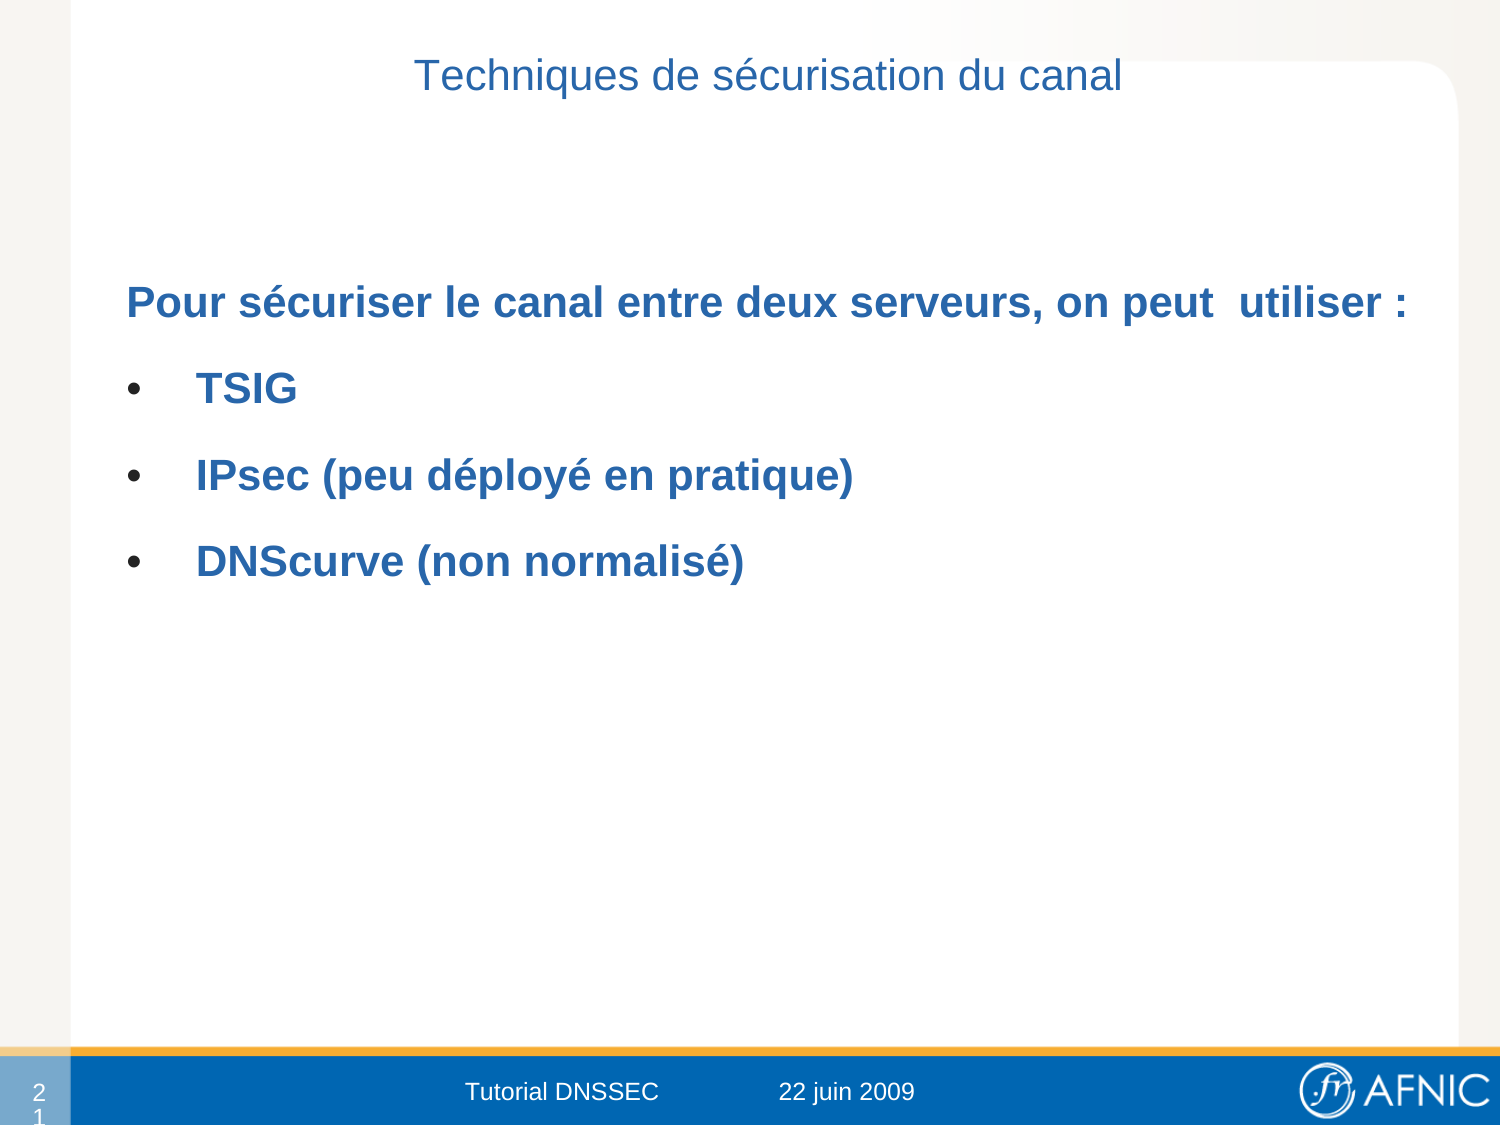

# Techniques de sécurisation du canal
Pour sécuriser le canal entre deux serveurs, on peut utiliser :
TSIG
IPsec (peu déployé en pratique)
DNScurve (non normalisé)